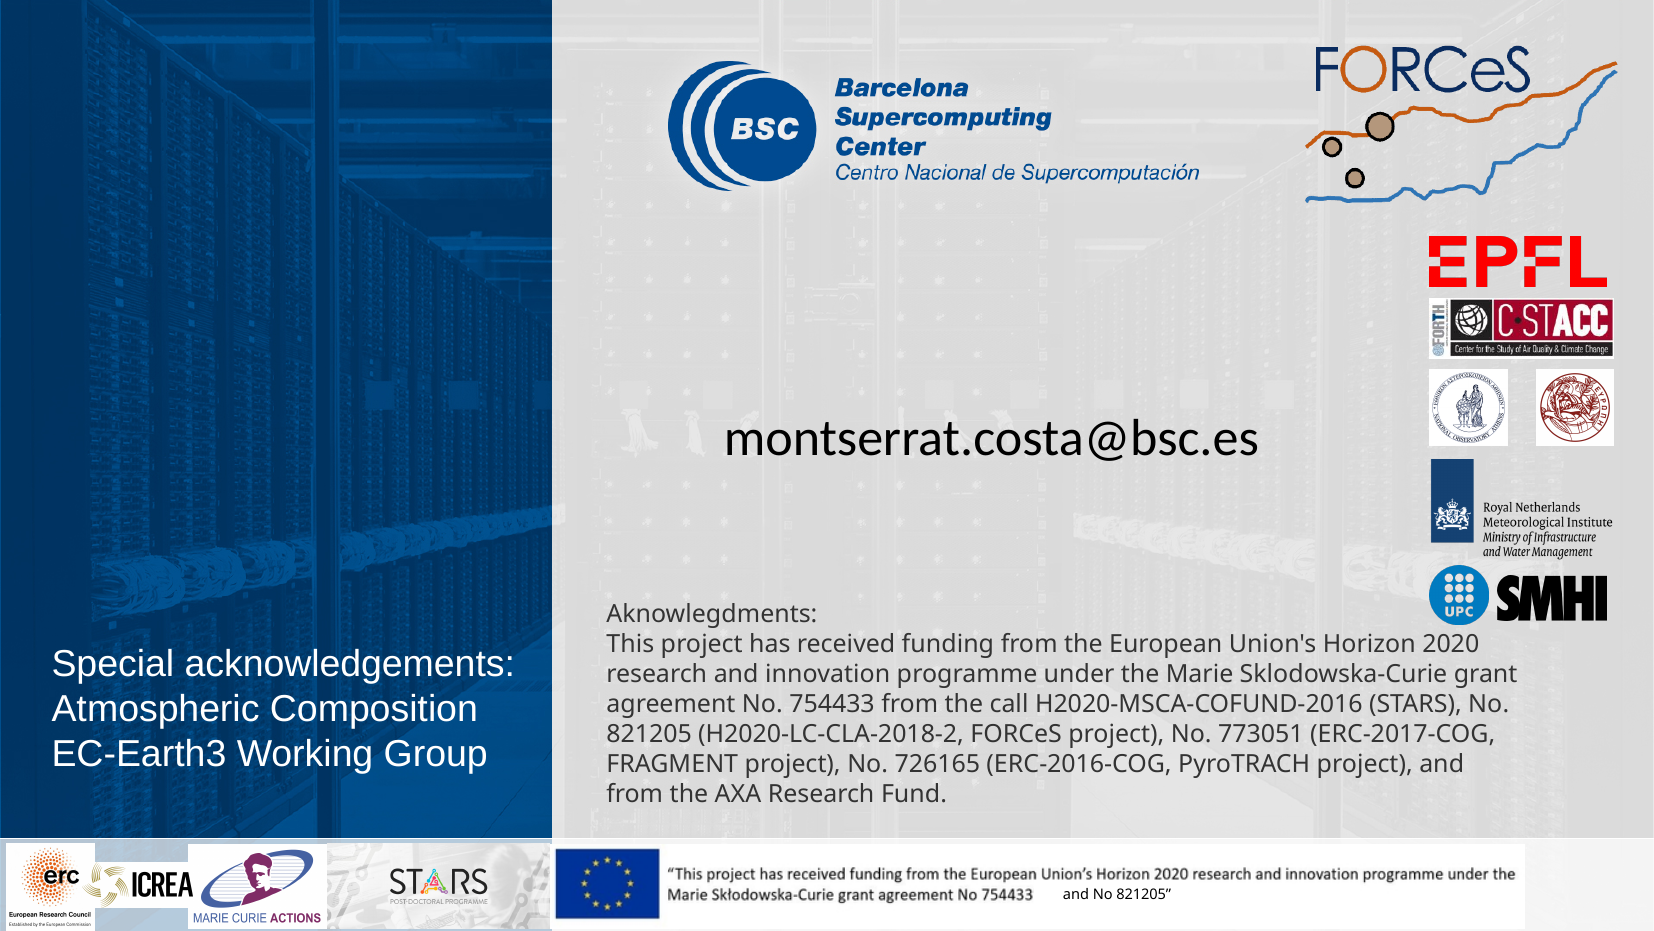

montserrat.costa@bsc.es
Aknowlegdments:
This project has received funding from the European Union's Horizon 2020 research and innovation programme under the Marie Sklodowska-Curie grant agreement No. 754433 from the call H2020-MSCA-COFUND-2016 (STARS), No. 821205 (H2020-LC-CLA-2018-2, FORCeS project), No. 773051 (ERC-2017-COG, FRAGMENT project), No. 726165 (ERC-2016-COG, PyroTRACH project), and from the AXA Research Fund.
Special acknowledgements: Atmospheric Composition EC-Earth3 Working Group
and No 821205”